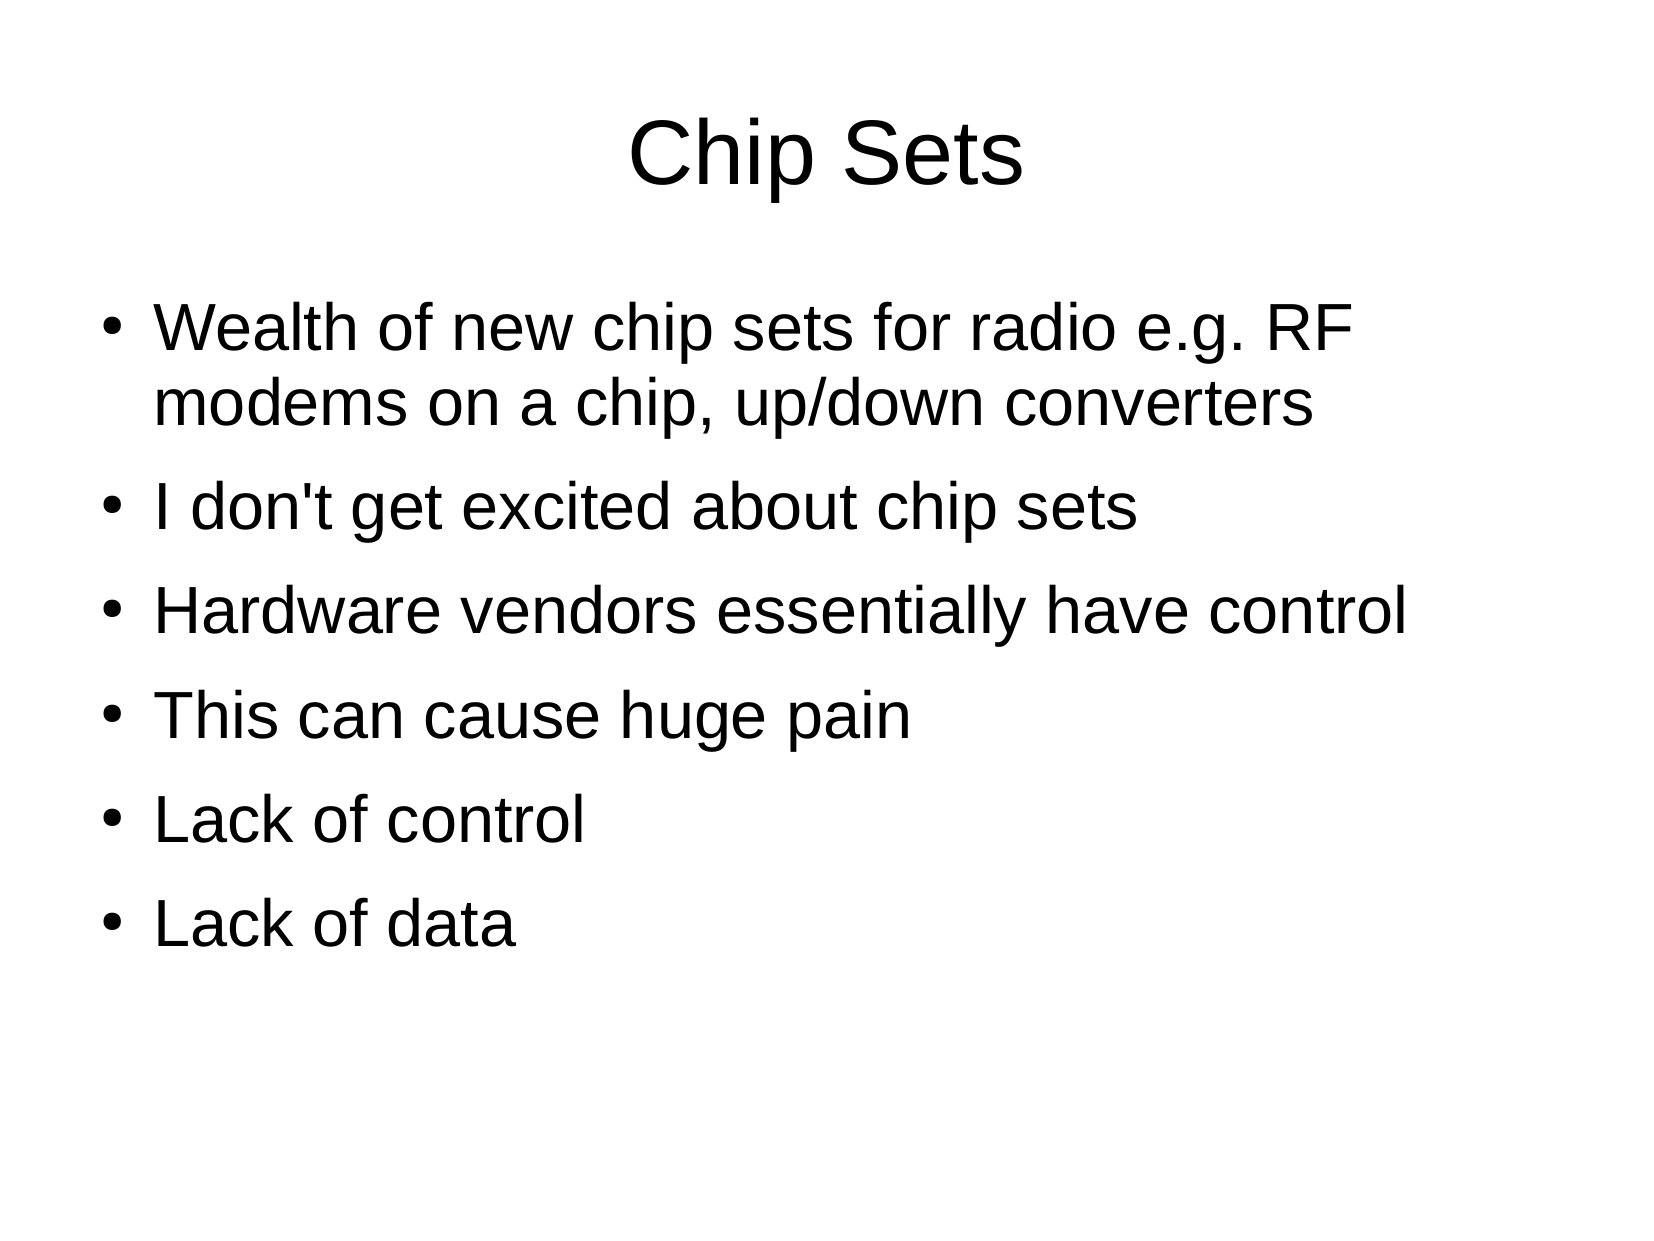

# Chip Sets
Wealth of new chip sets for radio e.g. RF modems on a chip, up/down converters
I don't get excited about chip sets
Hardware vendors essentially have control
This can cause huge pain
Lack of control
Lack of data